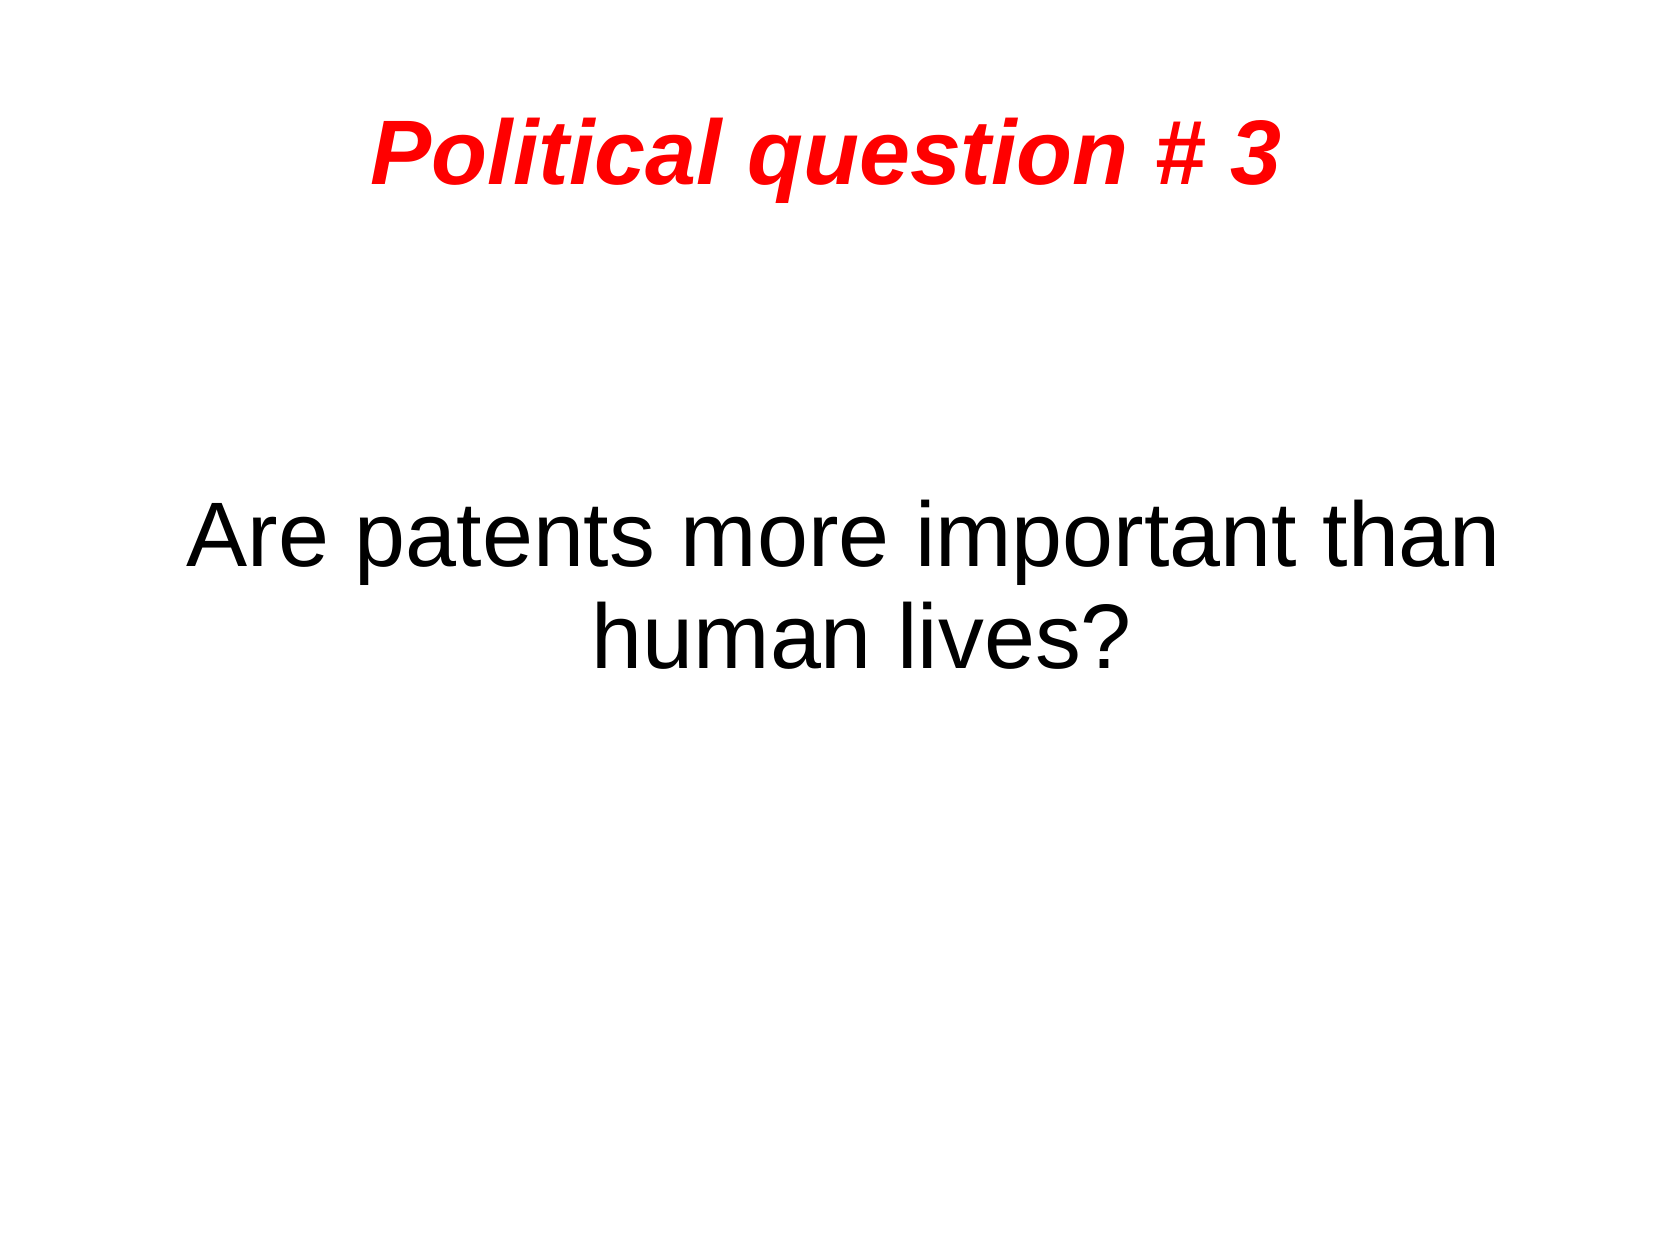

# Political question # 3
Are patents more important than human lives?